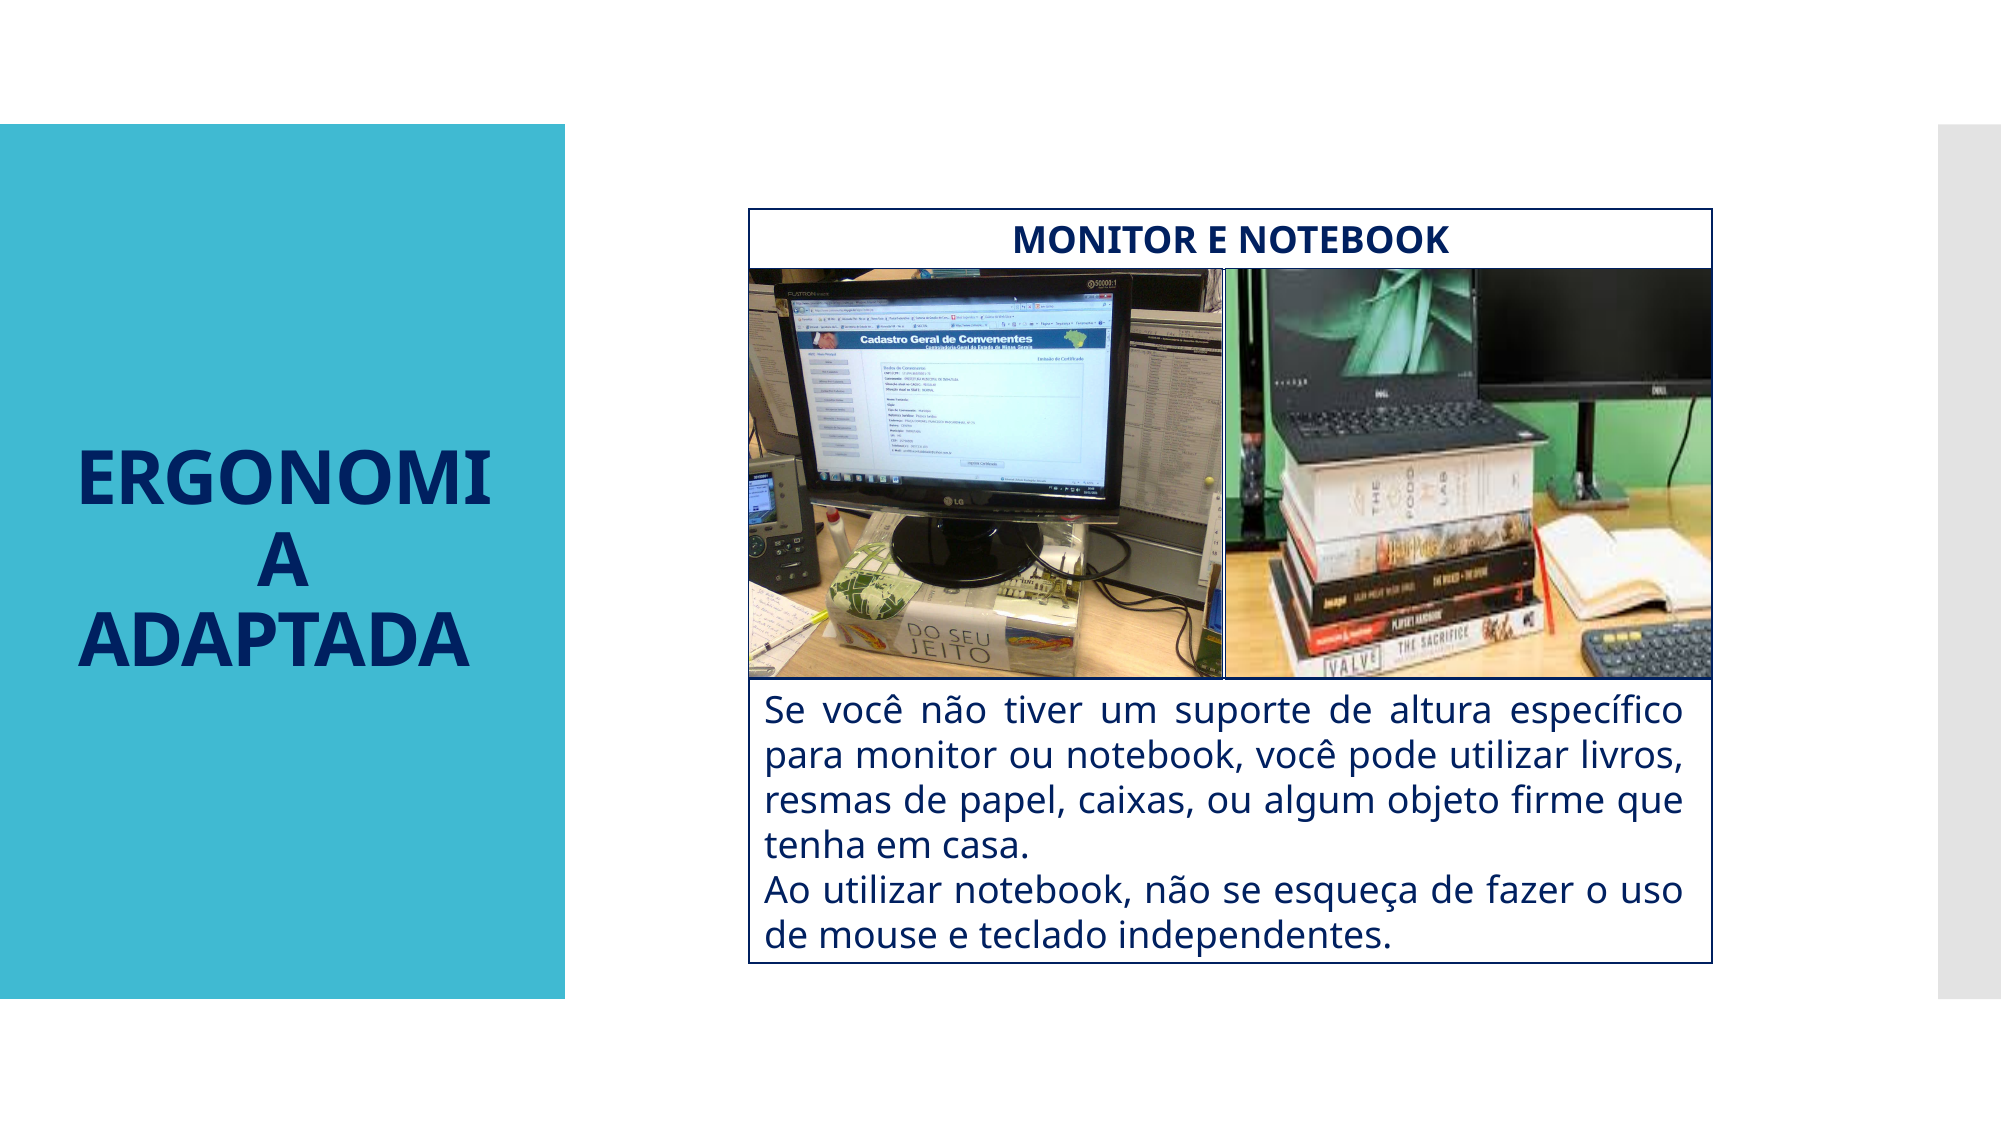

# ERGONOMIA ADAPTADA
MONITOR E NOTEBOOK
Se você não tiver um suporte de altura específico para monitor ou notebook, você pode utilizar livros, resmas de papel, caixas, ou algum objeto firme que tenha em casa.
Ao utilizar notebook, não se esqueça de fazer o uso de mouse e teclado independentes.